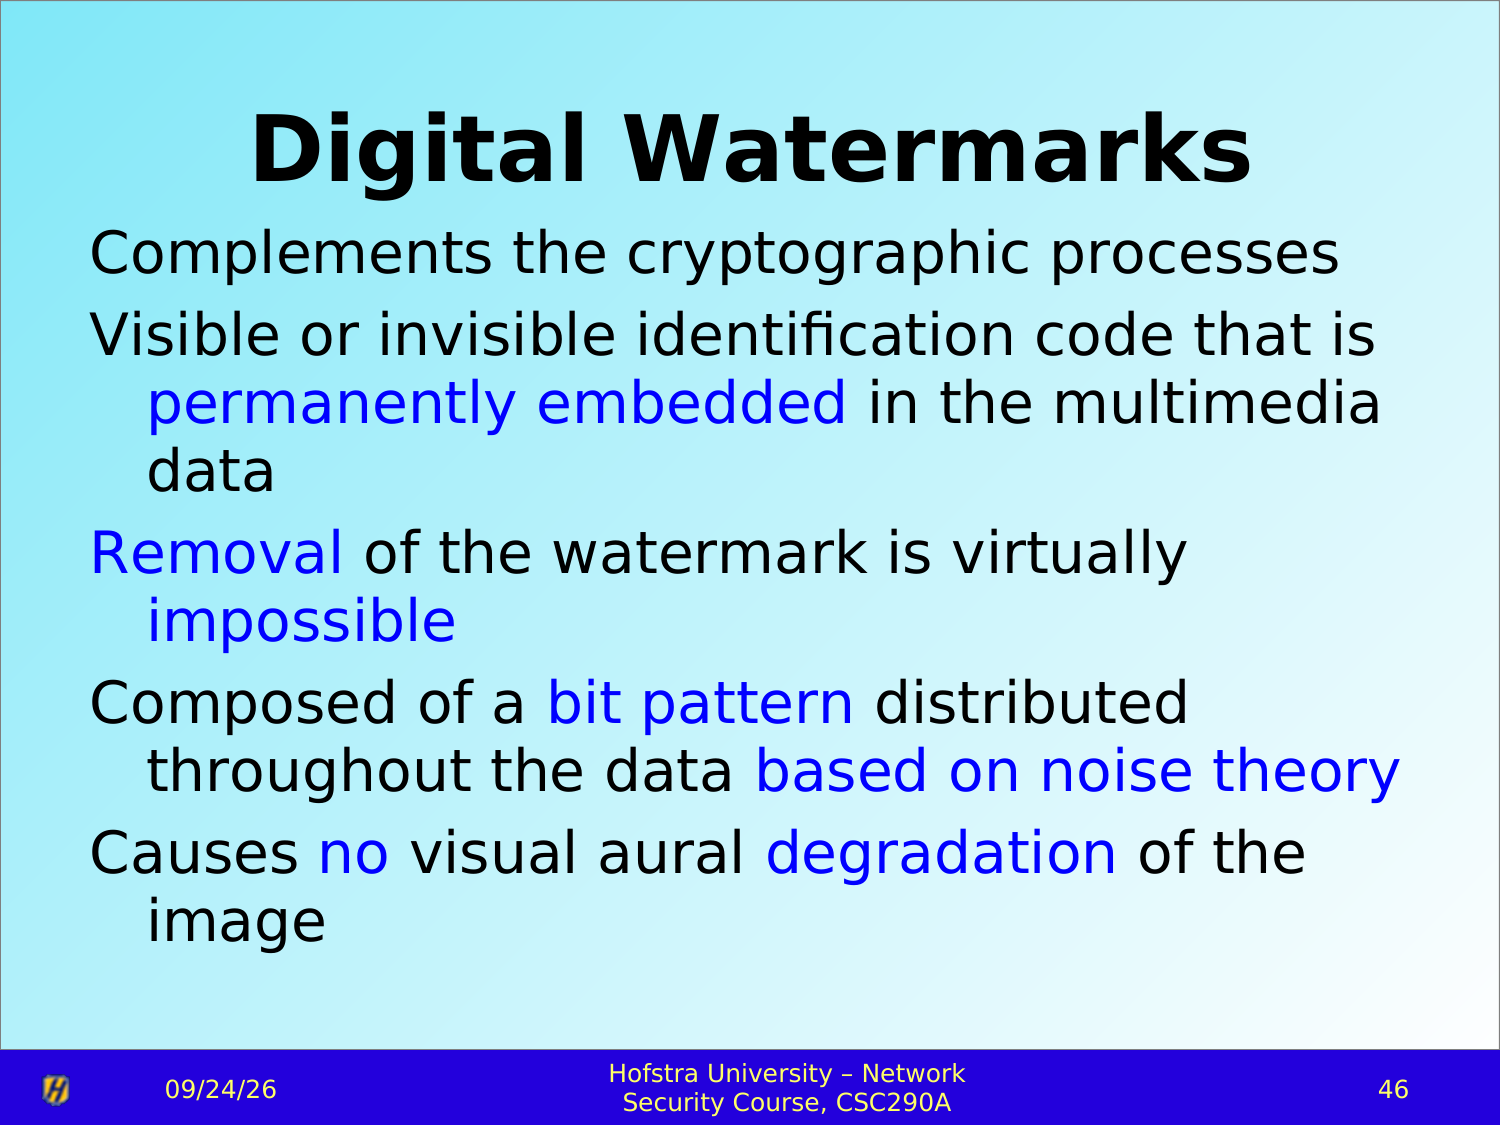

# Digital Watermarks
Complements the cryptographic processes
Visible or invisible identification code that is permanently embedded in the multimedia data
Removal of the watermark is virtually impossible
Composed of a bit pattern distributed throughout the data based on noise theory
Causes no visual aural degradation of the image
46